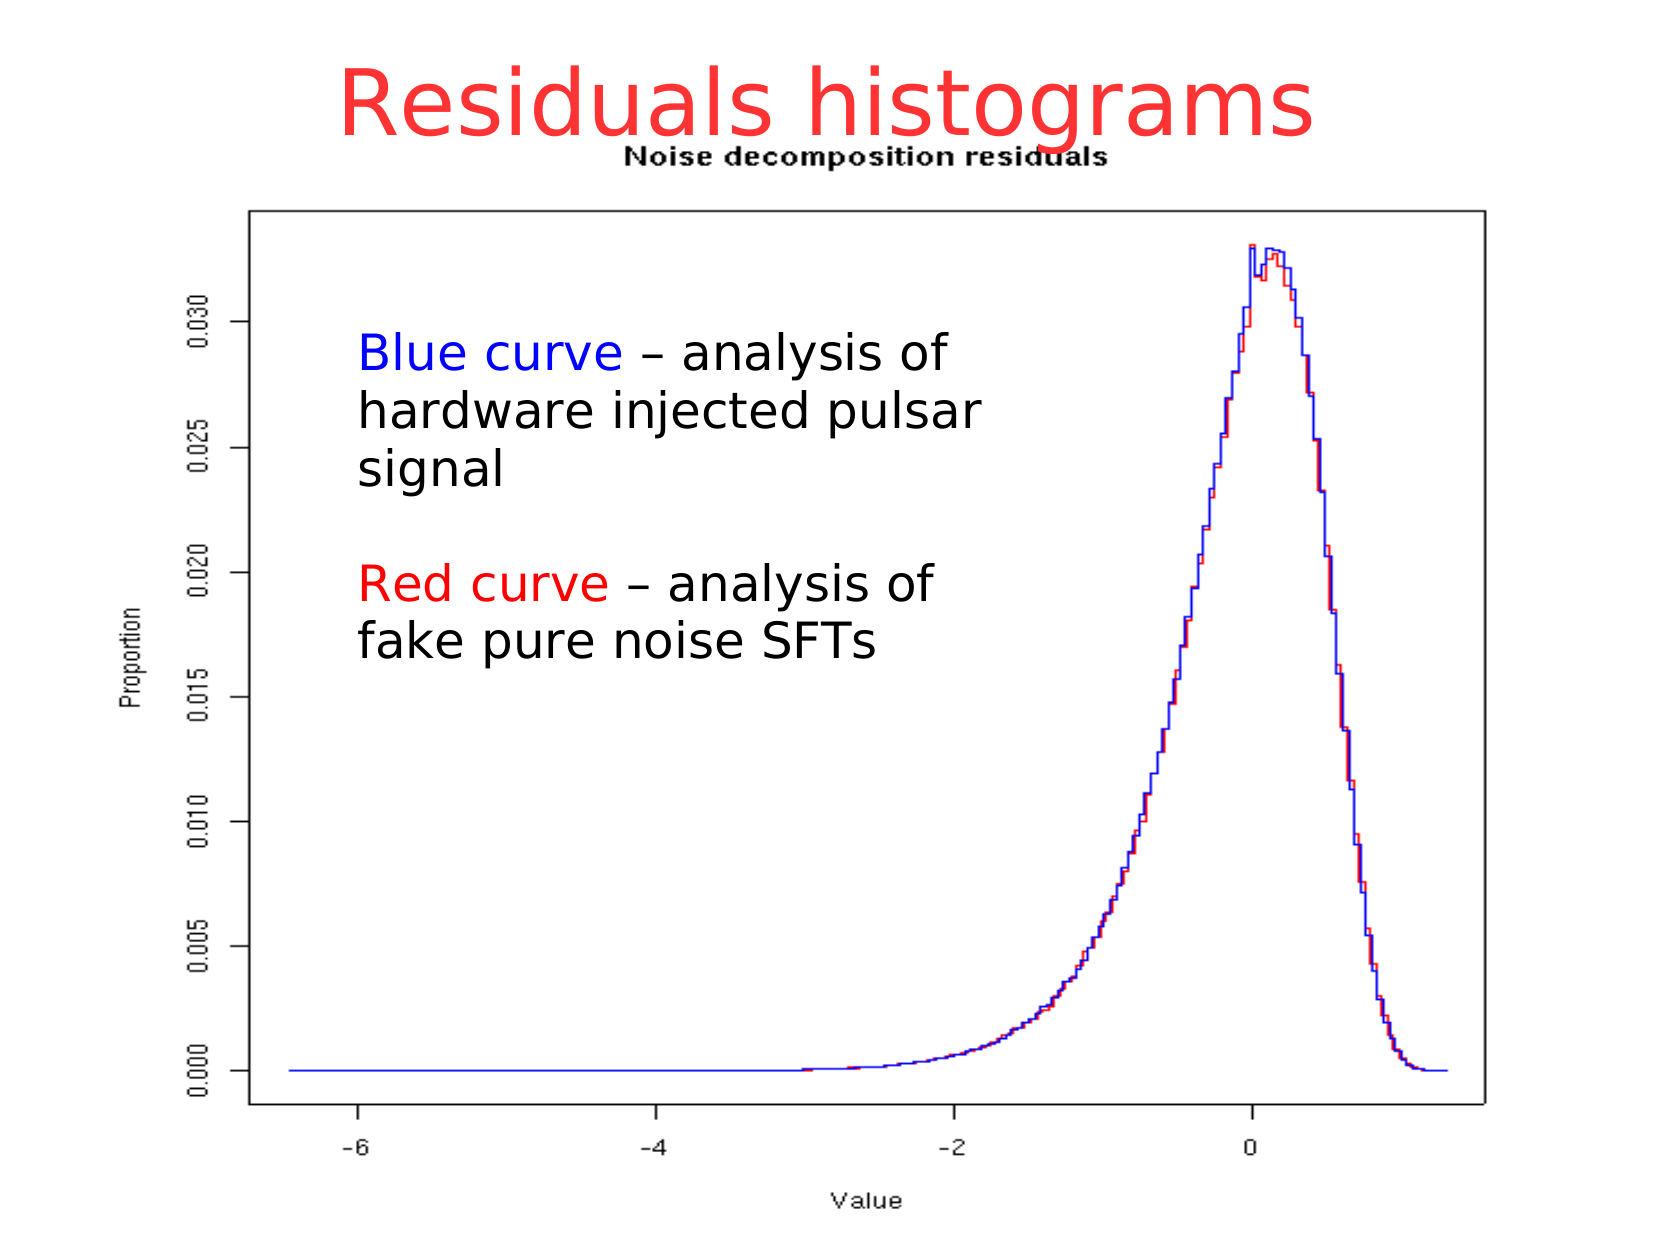

# Residuals histograms
Blue curve – analysis of hardware injected pulsar signal
Red curve – analysis of fake pure noise SFTs